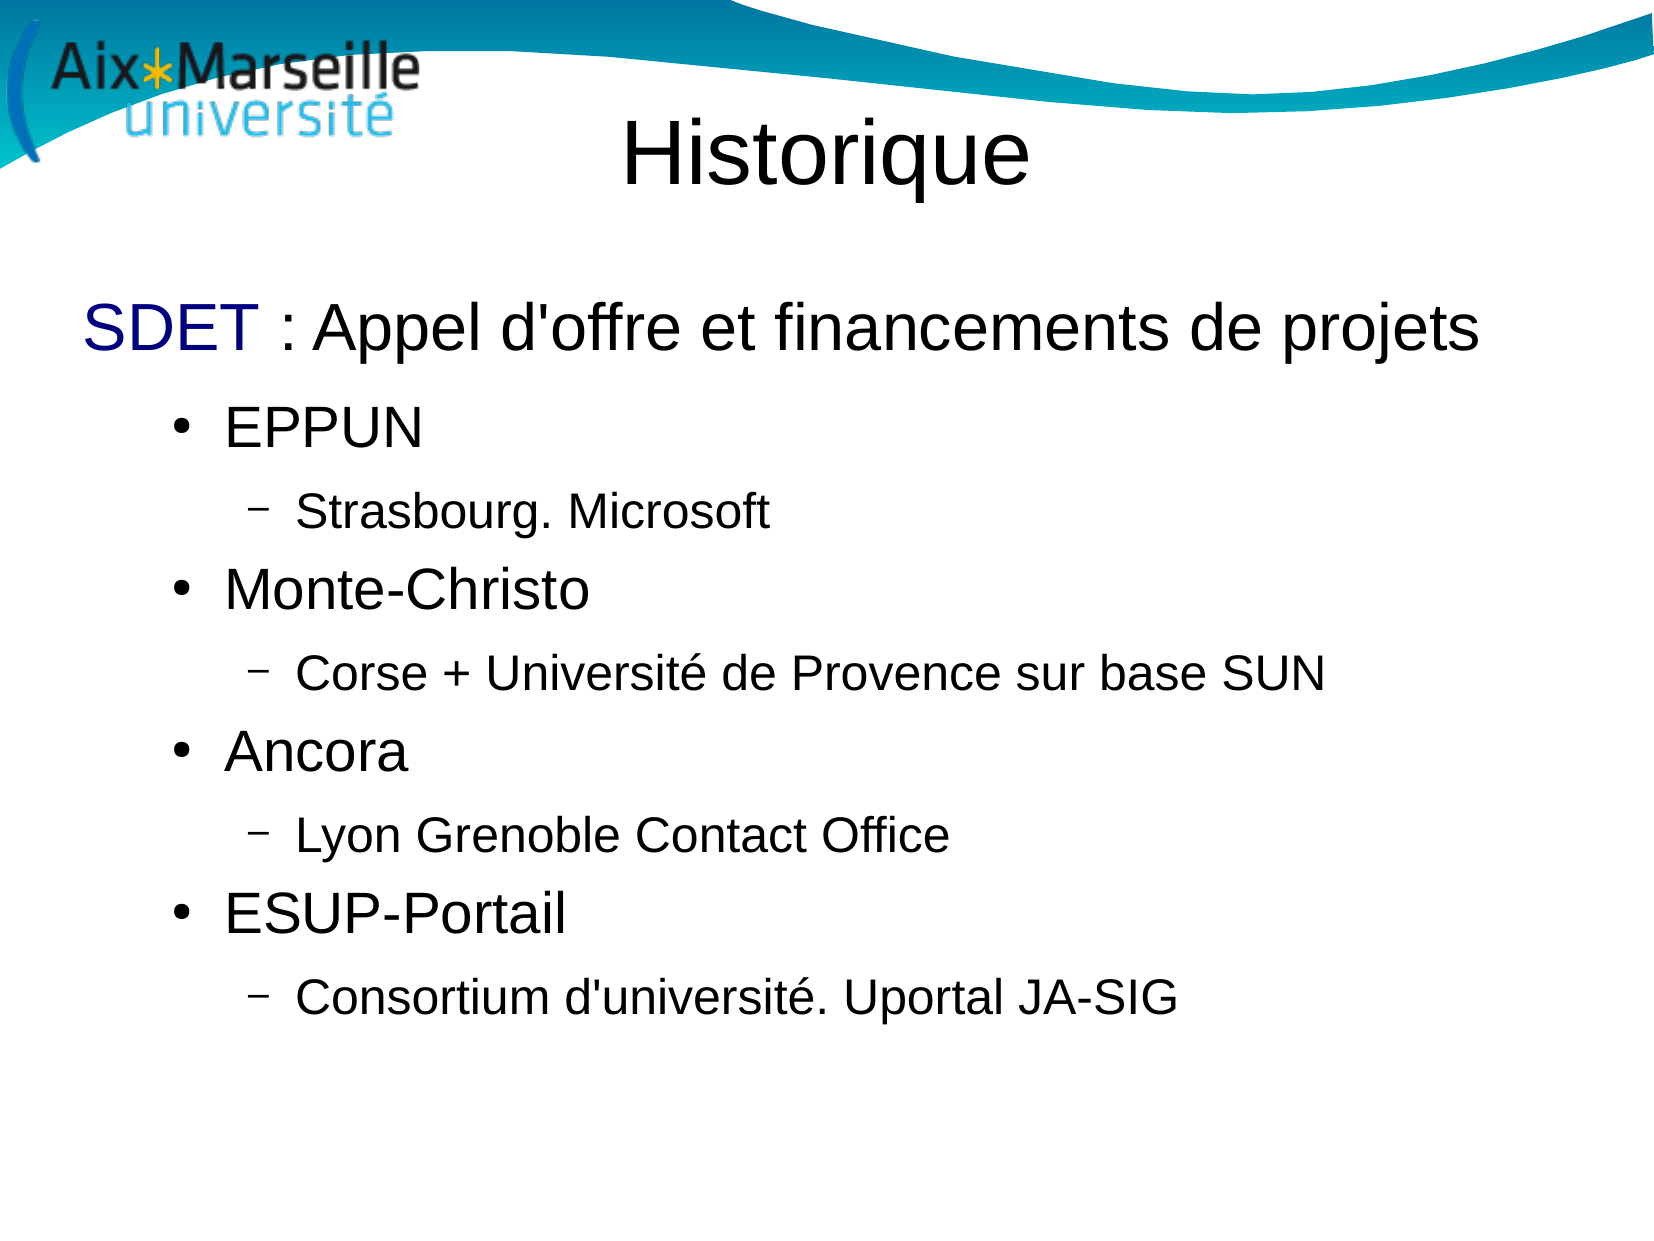

# Historique
SDET : Appel d'offre et financements de projets
EPPUN
Strasbourg. Microsoft
Monte-Christo
Corse + Université de Provence sur base SUN
Ancora
Lyon Grenoble Contact Office
ESUP-Portail
Consortium d'université. Uportal JA-SIG